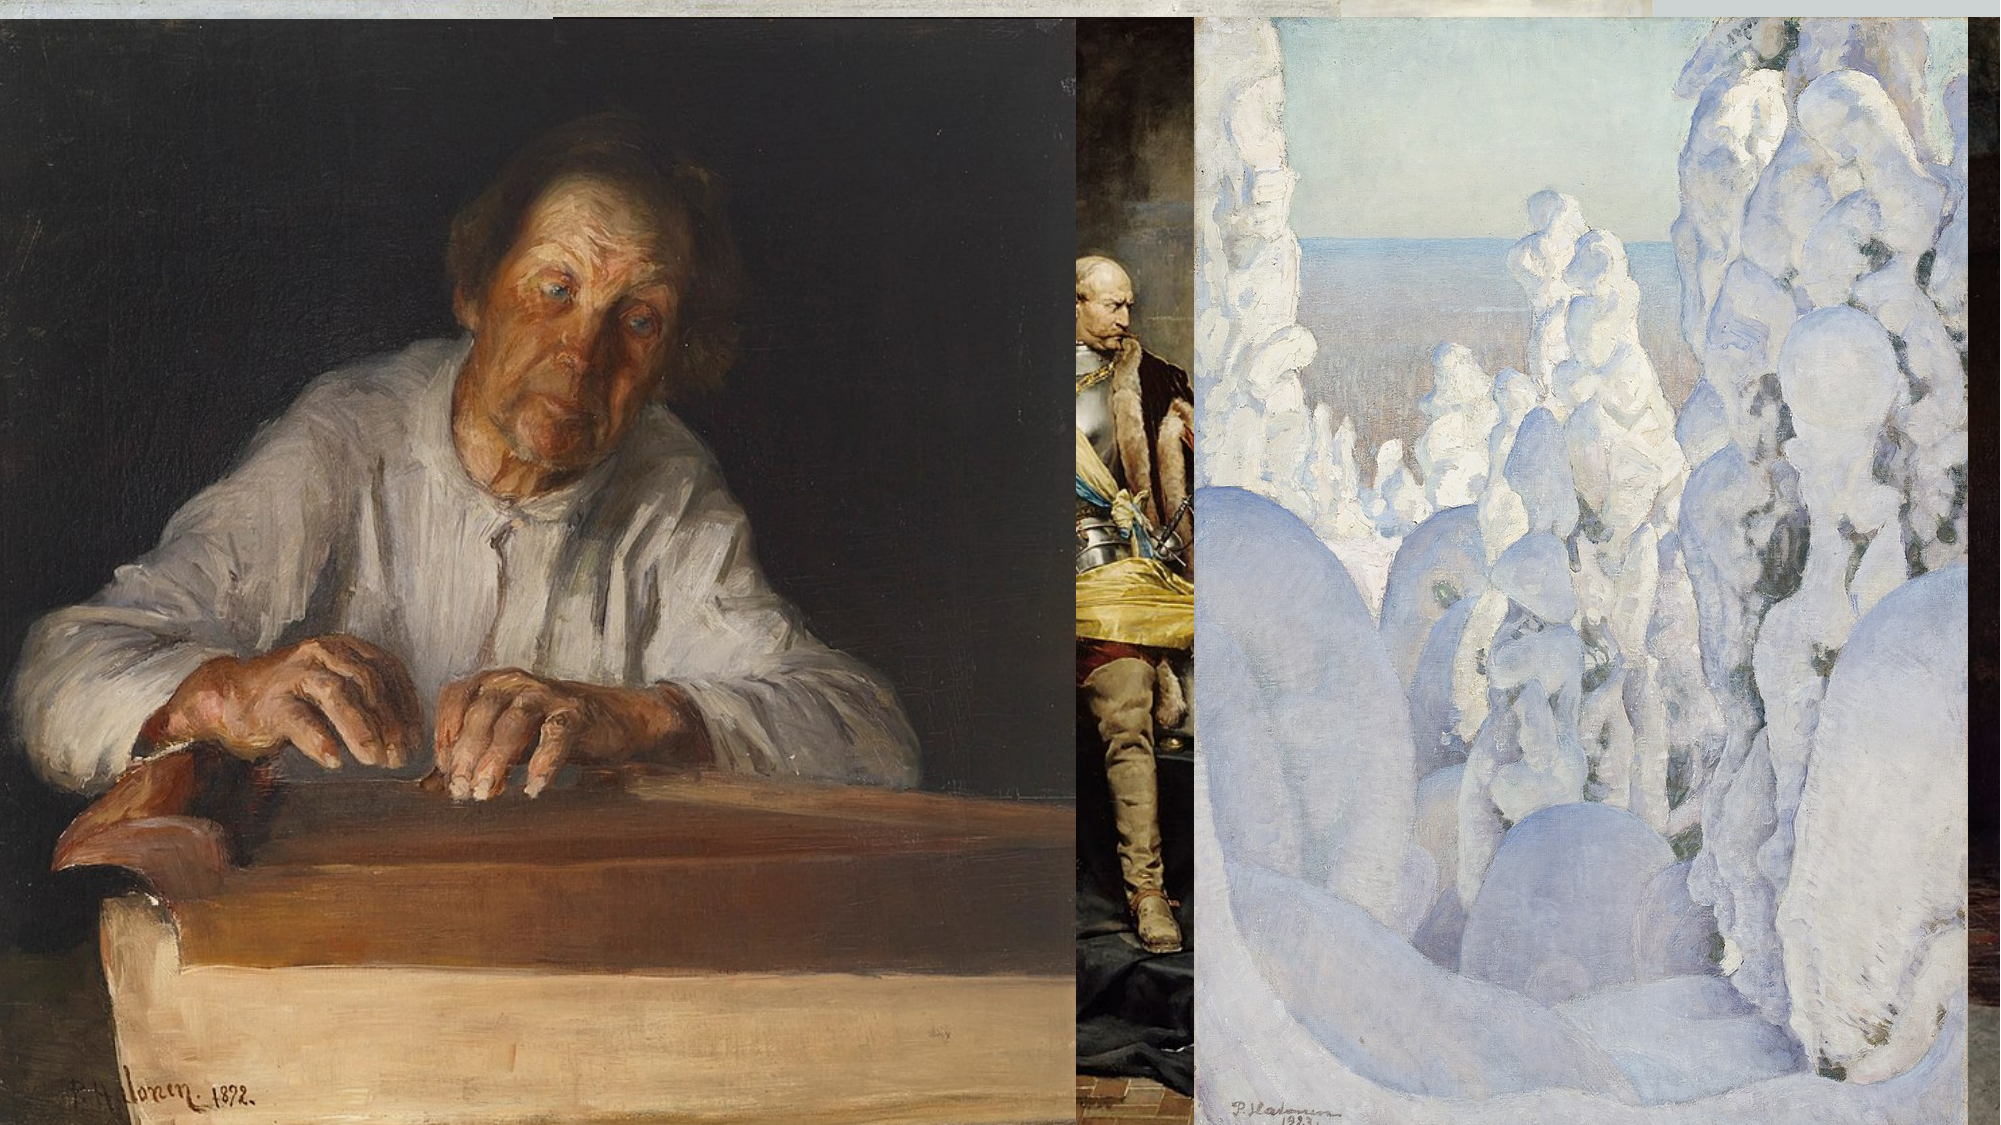

# Malá a velká tradice ve výtvarném umění
Akseli Gallen-Kallela (1865-1931): kalevalské náměty (Kování sampa, 1893), Symposion (1894)
Eero Järnefelt (1863-1937): Raatajat rahanalaiset, Kaski (Otroci mzdy, Žďár, 1893); příroda národního parku Koli (Severní Karélie)
Albert Edelfelt (1854-1905): Karel IX(1878), Chlapci hrající si na břehu (1884)
Pekka Halonen (1865-1933): Hráč na Kantele (1892, Zimní krajina v Kinahmi (1923)